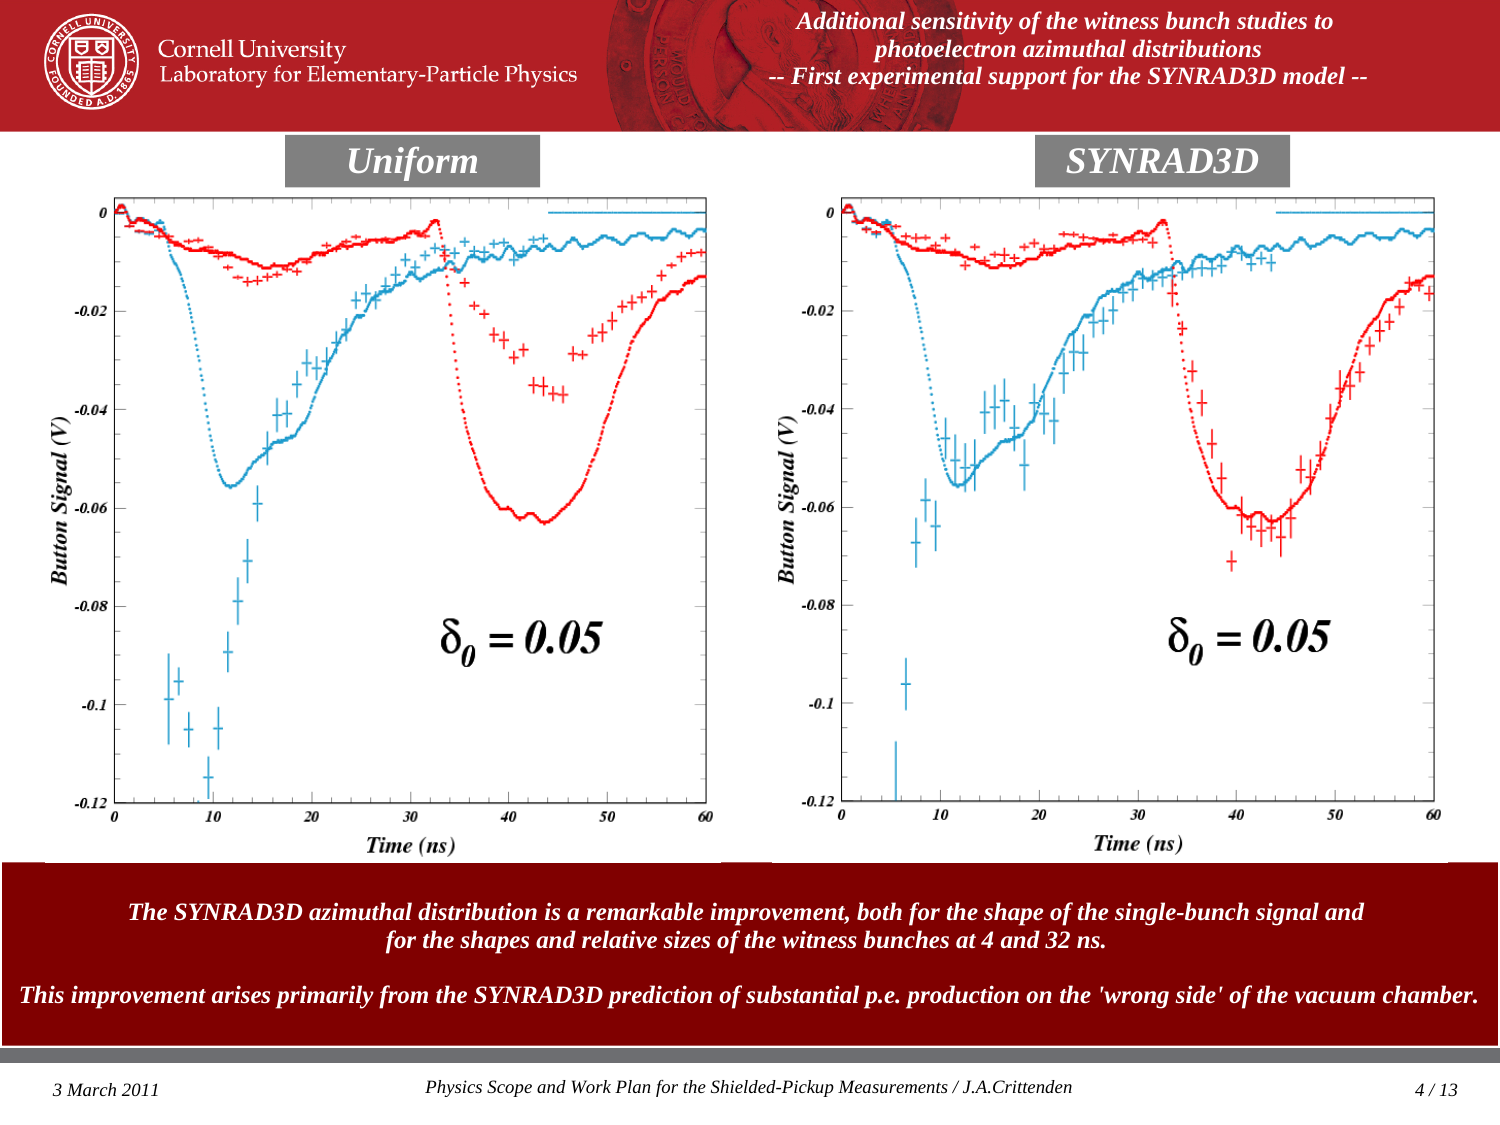

Additional sensitivity of the witness bunch studies to
photoelectron azimuthal distributions
-- First experimental support for the SYNRAD3D model --
Uniform
SYNRAD3D
The SYNRAD3D azimuthal distribution is a remarkable improvement, both for the shape of the single-bunch signal and
for the shapes and relative sizes of the witness bunches at 4 and 32 ns.
This improvement arises primarily from the SYNRAD3D prediction of substantial p.e. production on the 'wrong side' of the vacuum chamber.